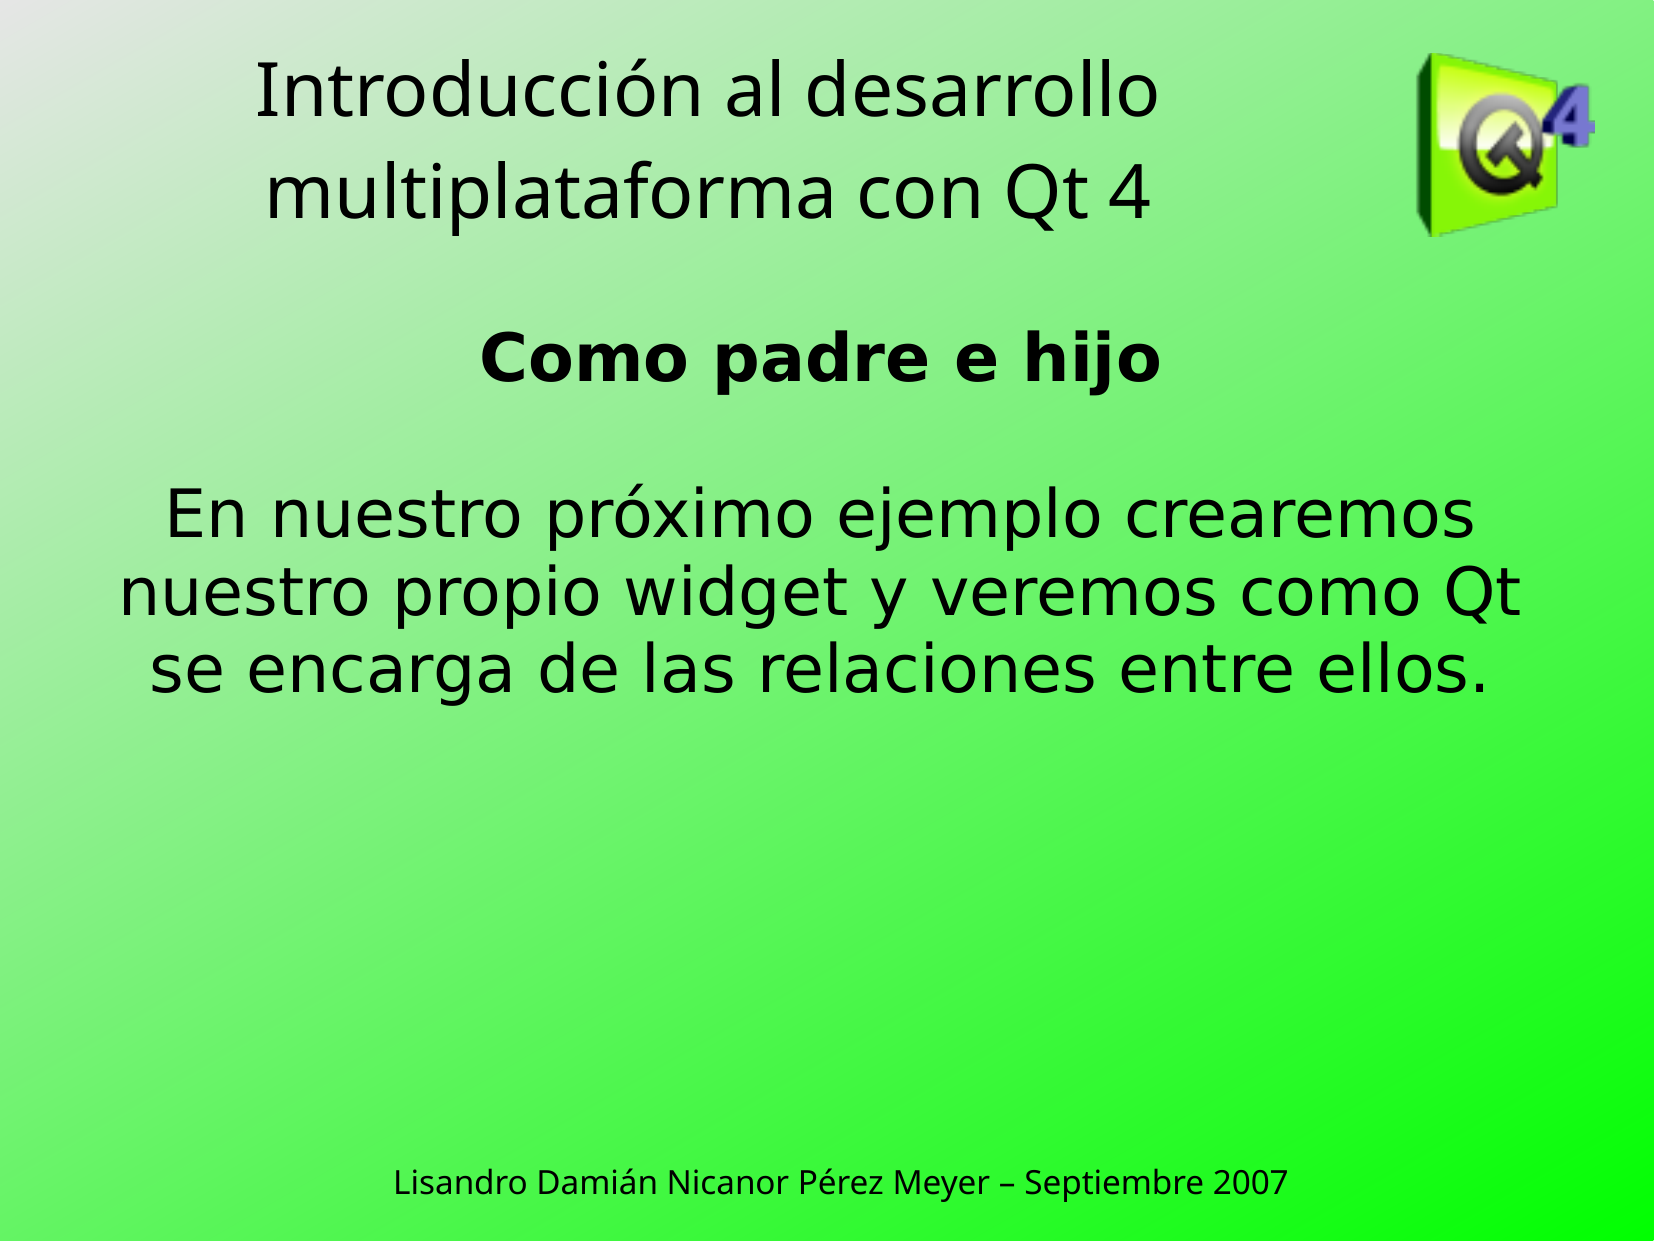

# Introducción al desarrollo multiplataforma con Qt 4
Como padre e hijo
En nuestro próximo ejemplo crearemos nuestro propio widget y veremos como Qt se encarga de las relaciones entre ellos.
Lisandro Damián Nicanor Pérez Meyer – Septiembre 2007